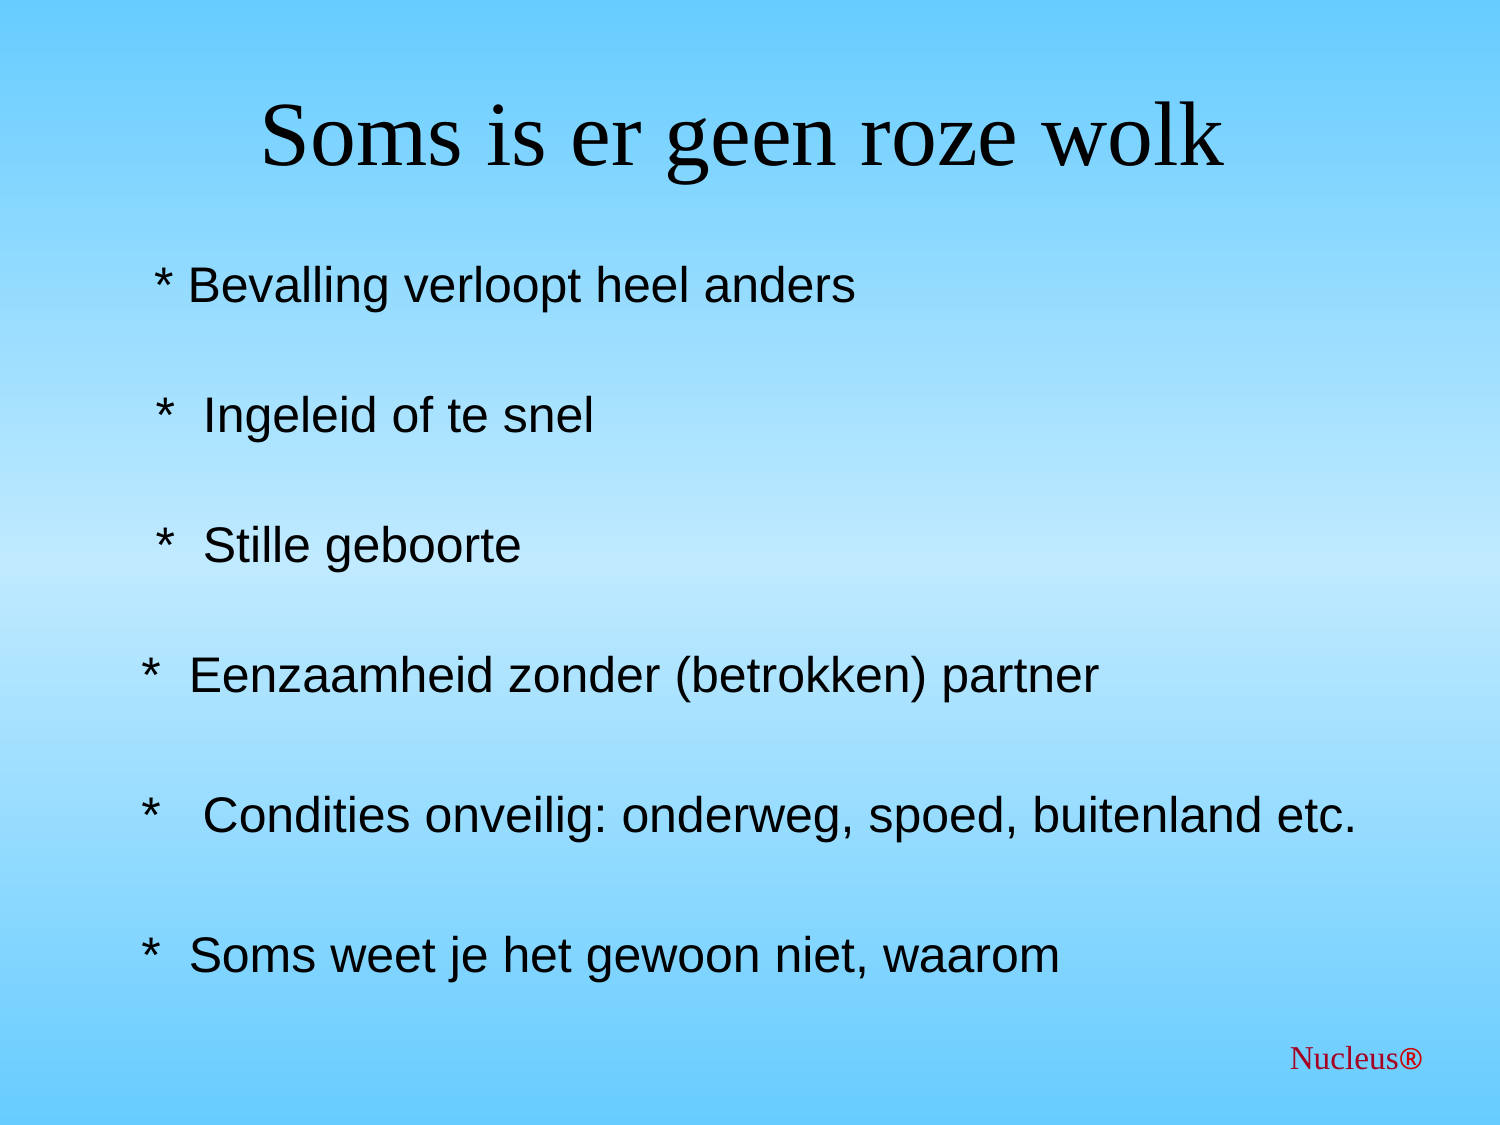

# Soms is er geen roze wolk
 * Bevalling verloopt heel anders
 * Ingeleid of te snel
 * Stille geboorte
* Eenzaamheid zonder (betrokken) partner
* Condities onveilig: onderweg, spoed, buitenland etc.
* Soms weet je het gewoon niet, waarom
Nucleus®